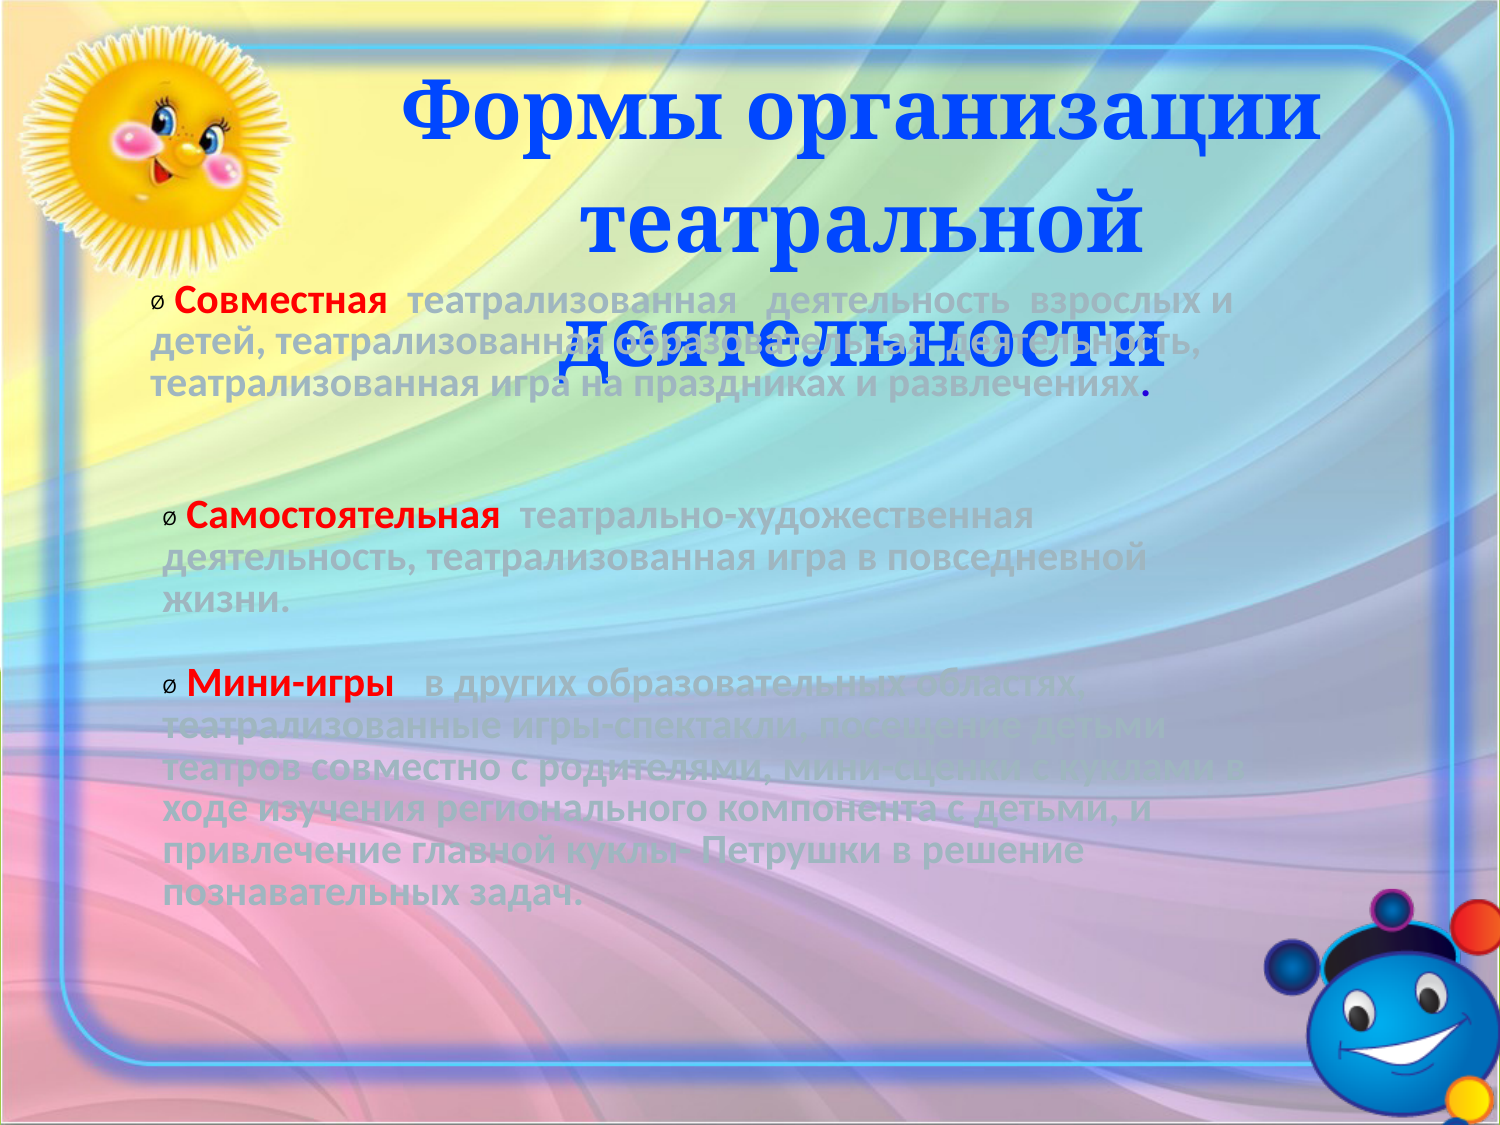

Формы организации
театральной деятельности
 Совместная театрализованная деятельность взрослых и детей, театрализованная образовательная деятельность, театрализованная игра на праздниках и развлечениях.
 Самостоятельная театрально-художественная деятельность, театрализованная игра в повседневной жизни.
 Мини-игры в других образовательных областях, театрализованные игры-спектакли, посещение детьми театров совместно с родителями, мини-сценки с куклами в ходе изучения регионального компонента с детьми, и привлечение главной куклы- Петрушки в решение познавательных задач.